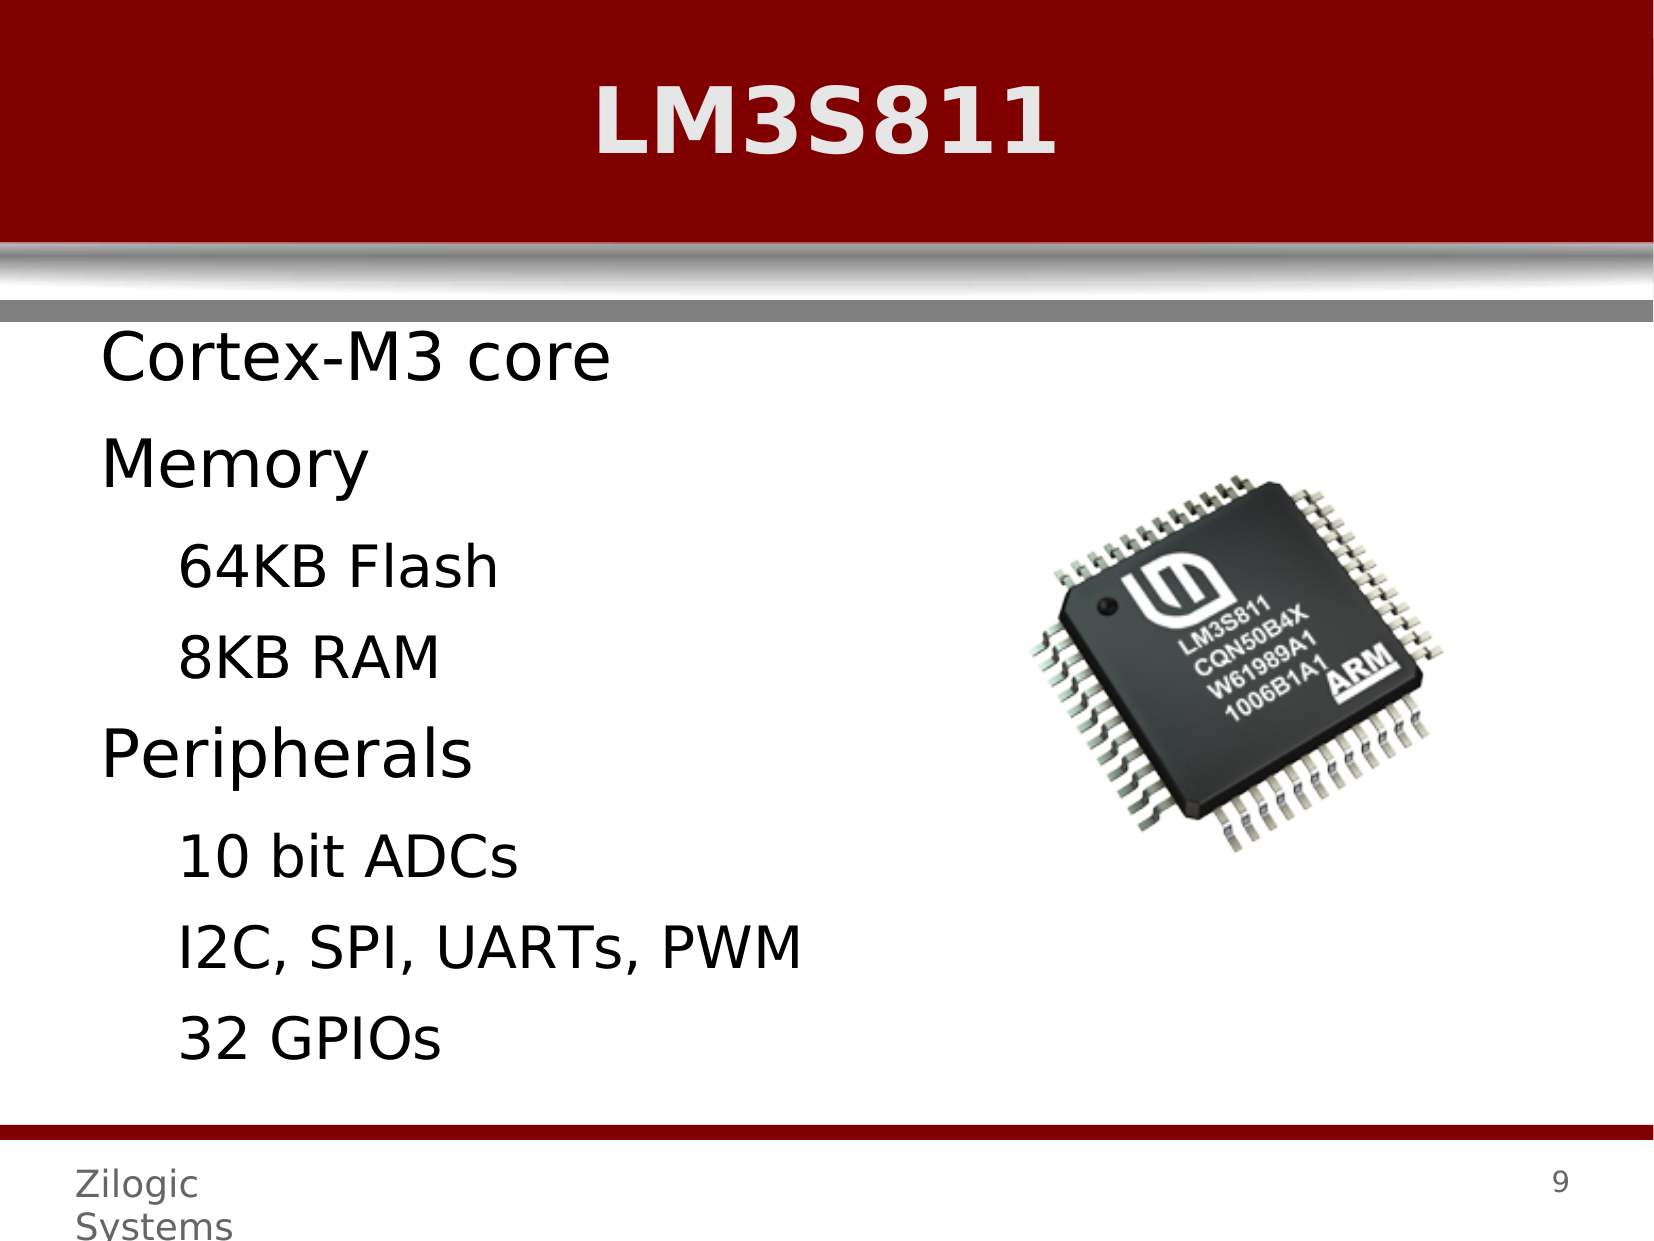

# LM3S811
Cortex-M3 core
Memory
64KB Flash
8KB RAM
Peripherals
10 bit ADCs
I2C, SPI, UARTs, PWM
32 GPIOs
9